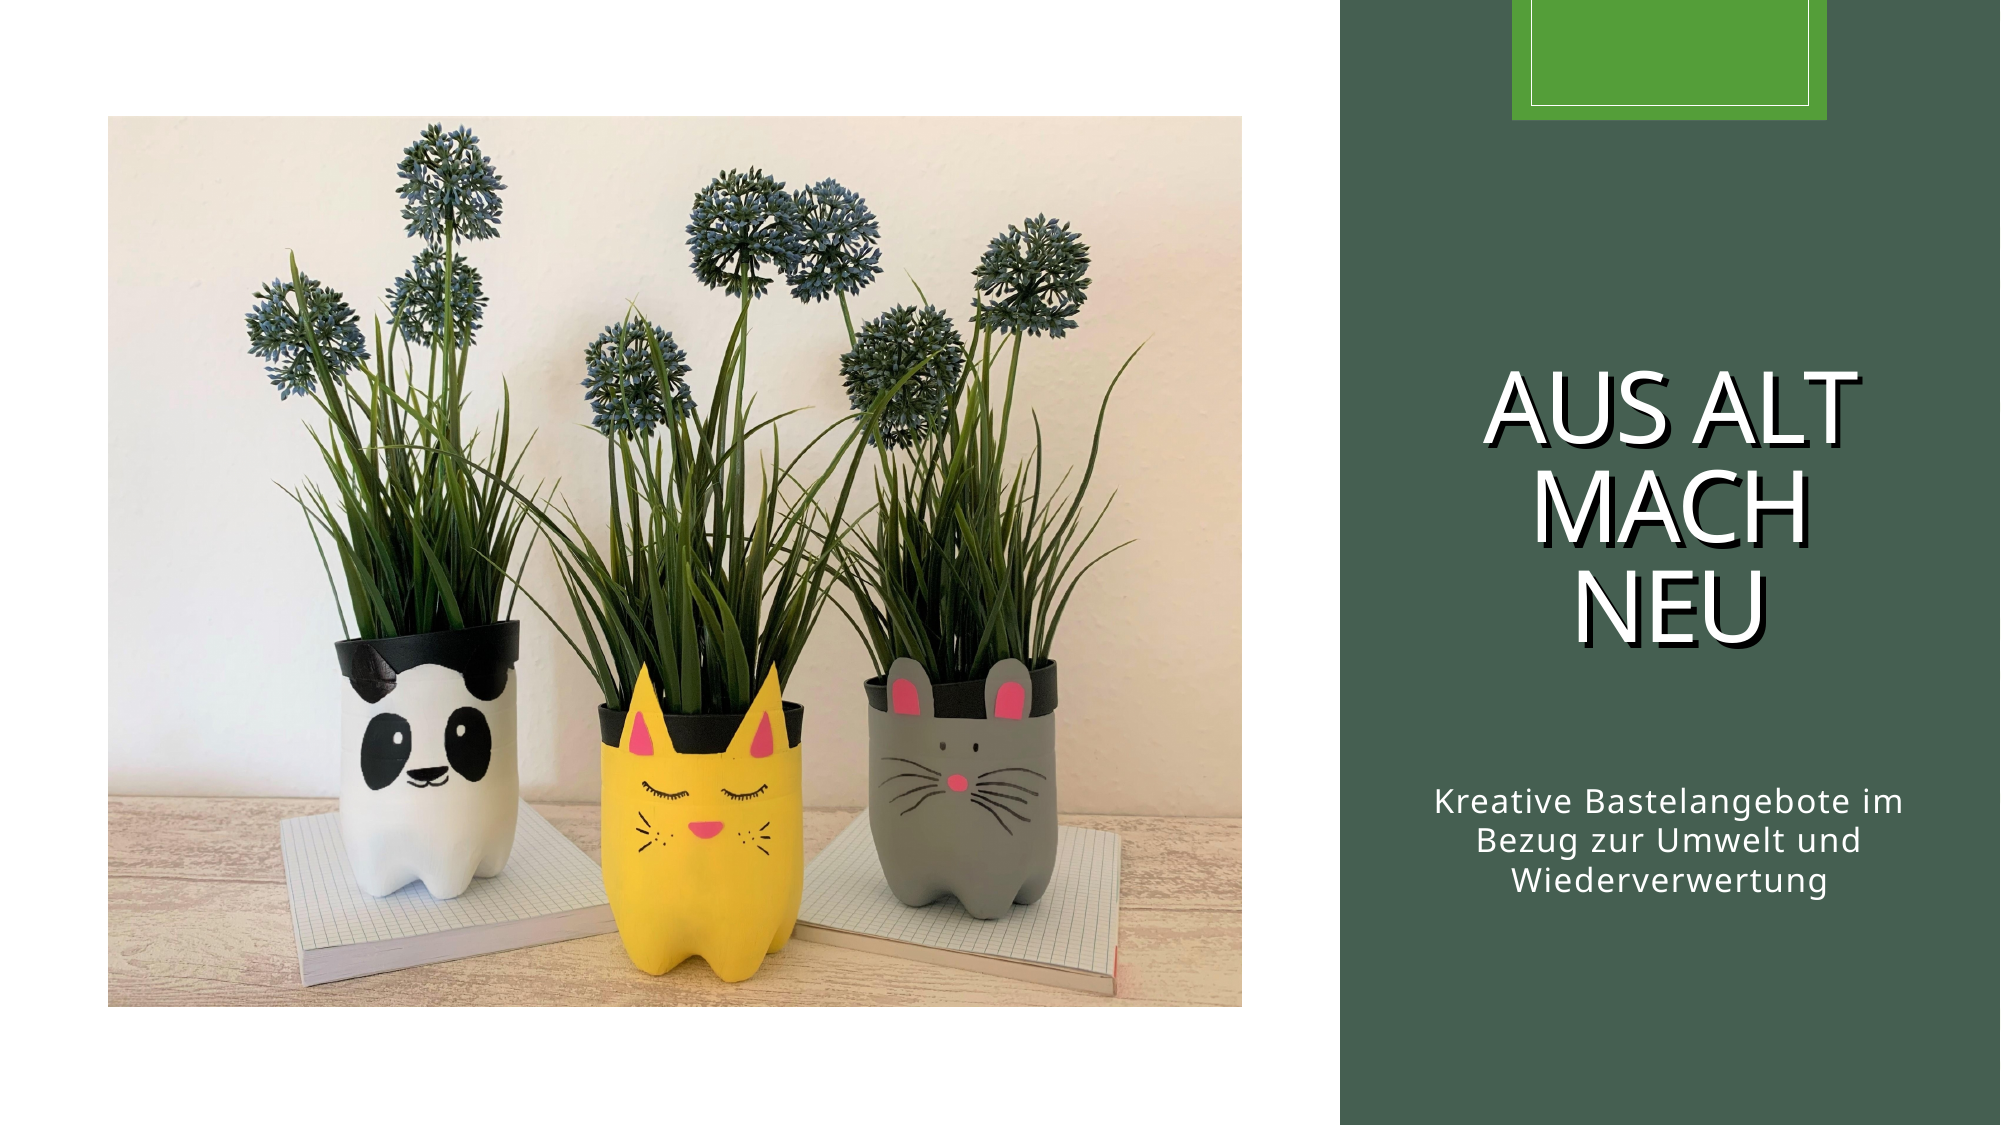

# Aus Alt mach neu
Kreative Bastelangebote im Bezug zur Umwelt und Wiederverwertung